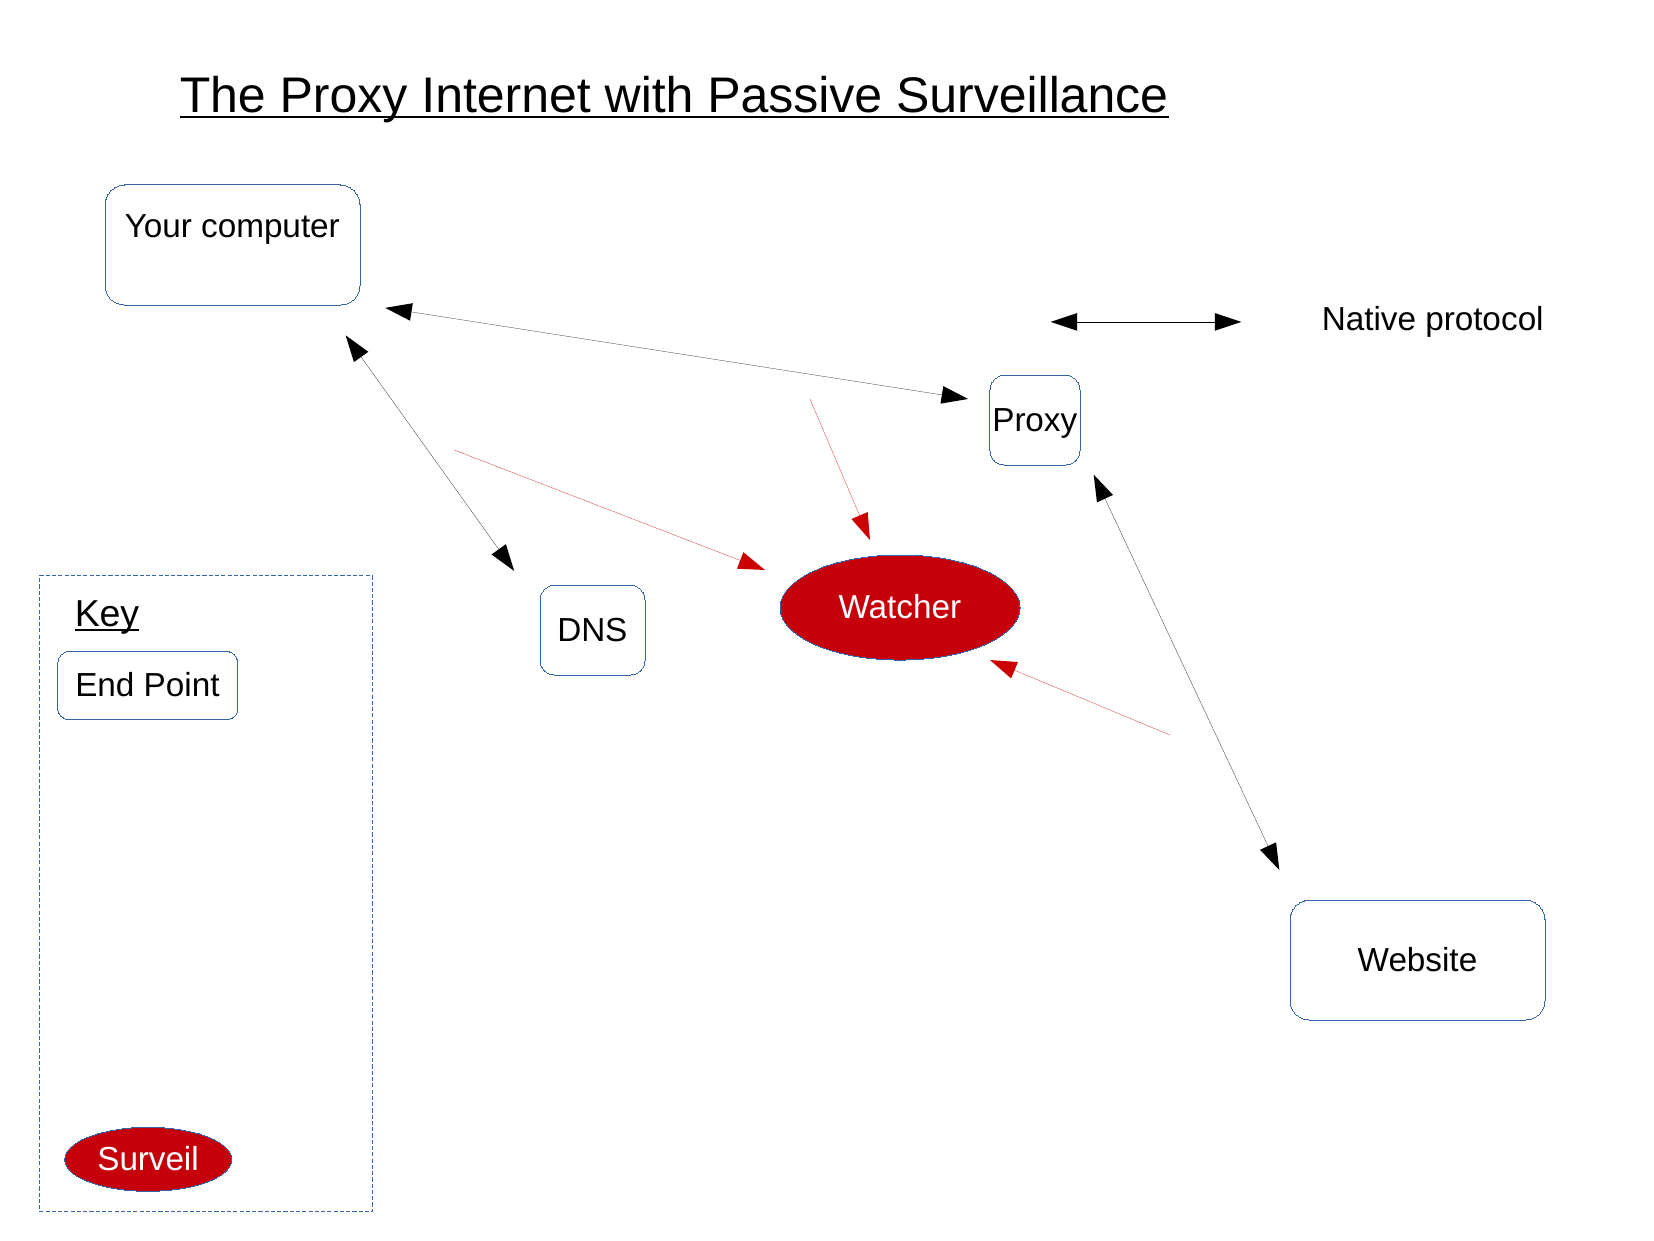

The Proxy Internet with Passive Surveillance
Your computer
Native protocol
Proxy
Watcher
Key
DNS
End Point
Website
Surveil